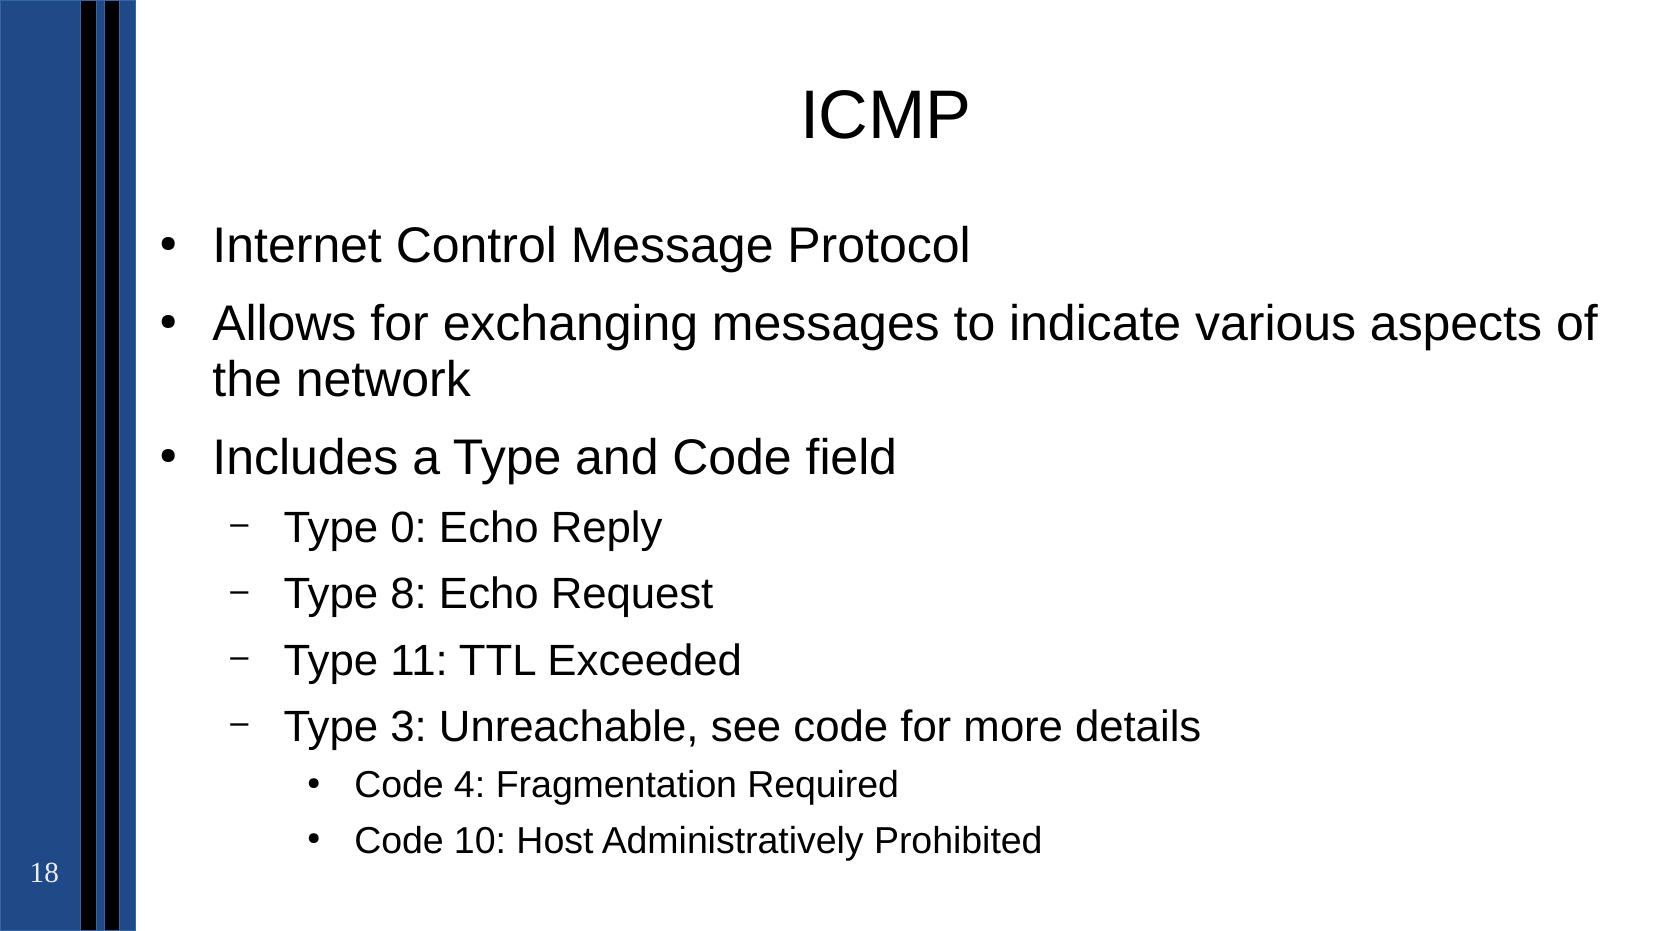

# ICMP
Internet Control Message Protocol
Allows for exchanging messages to indicate various aspects of the network
Includes a Type and Code field
Type 0: Echo Reply
Type 8: Echo Request
Type 11: TTL Exceeded
Type 3: Unreachable, see code for more details
Code 4: Fragmentation Required
Code 10: Host Administratively Prohibited
18